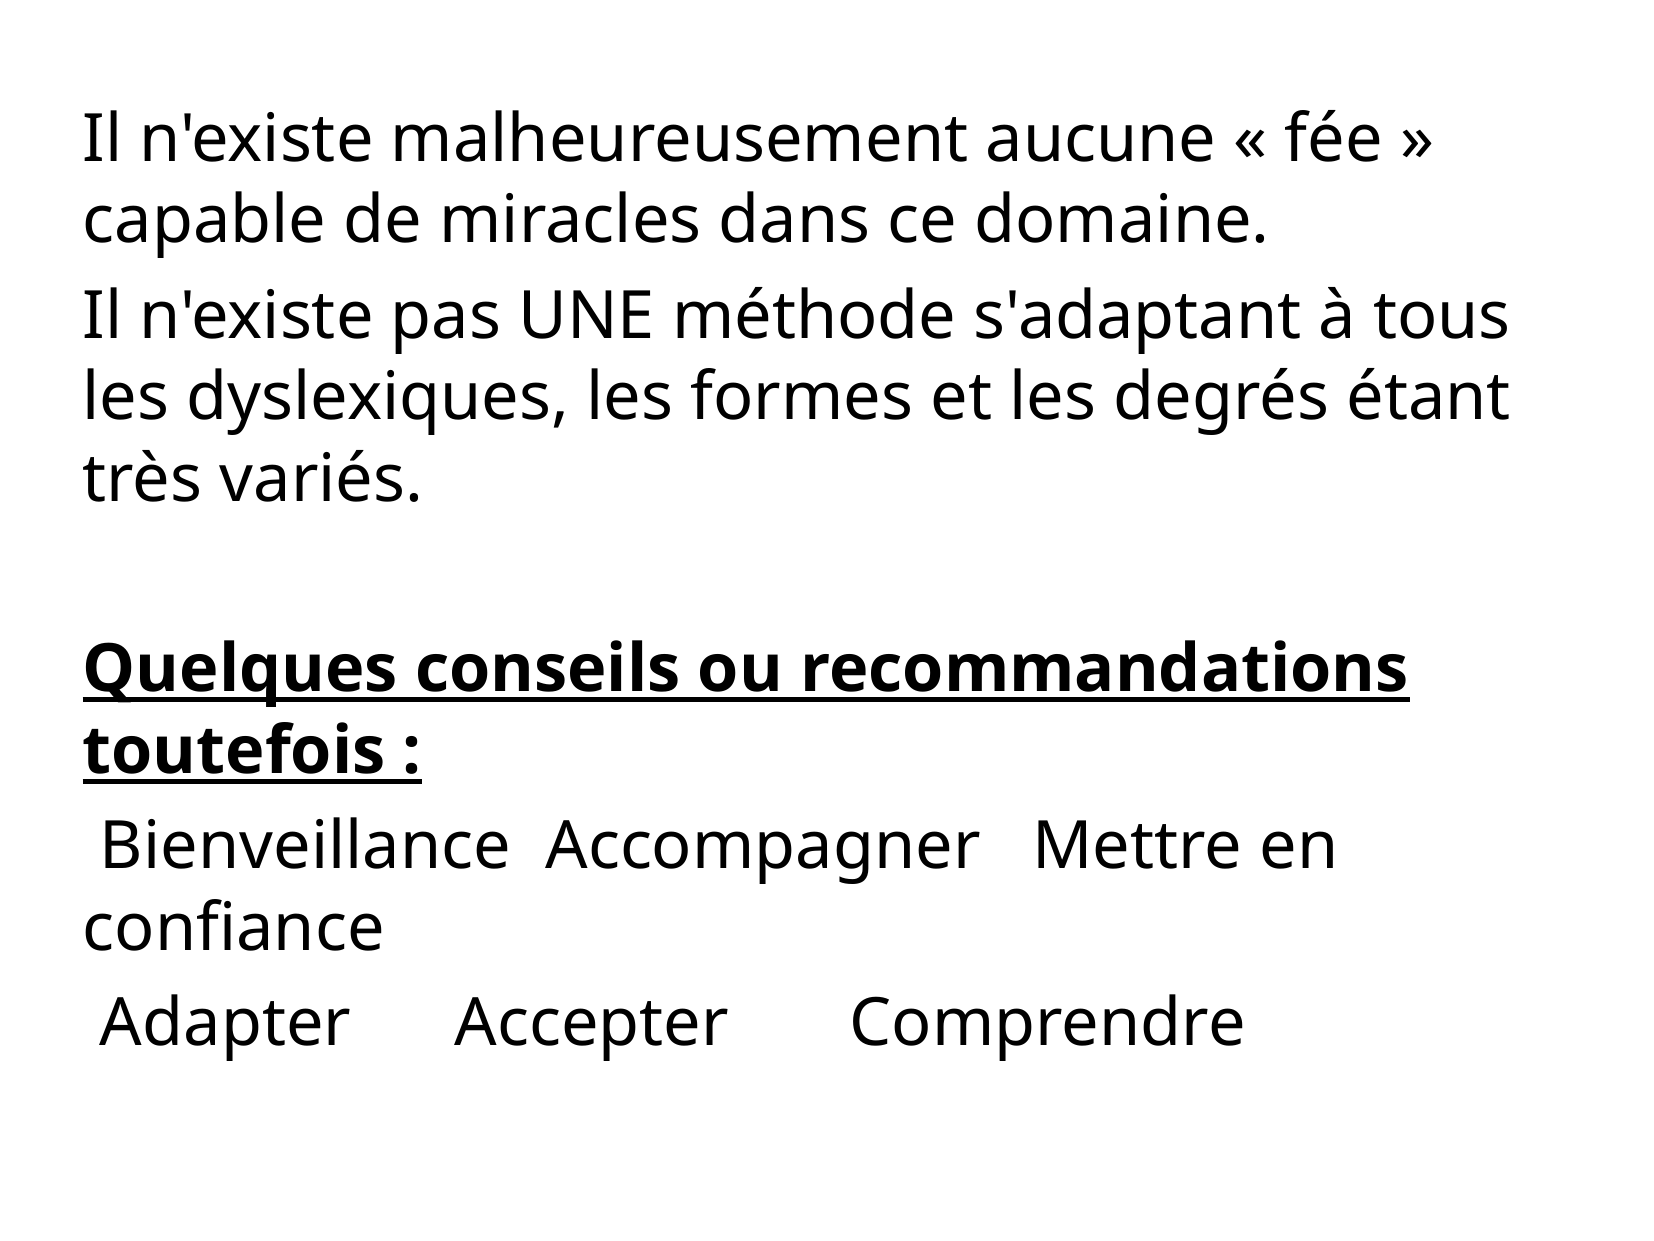

# Il n'existe malheureusement aucune « fée » capable de miracles dans ce domaine.
Il n'existe pas UNE méthode s'adaptant à tous les dyslexiques, les formes et les degrés étant très variés.
Quelques conseils ou recommandations toutefois :
 Bienveillance Accompagner Mettre en confiance
 Adapter Accepter Comprendre